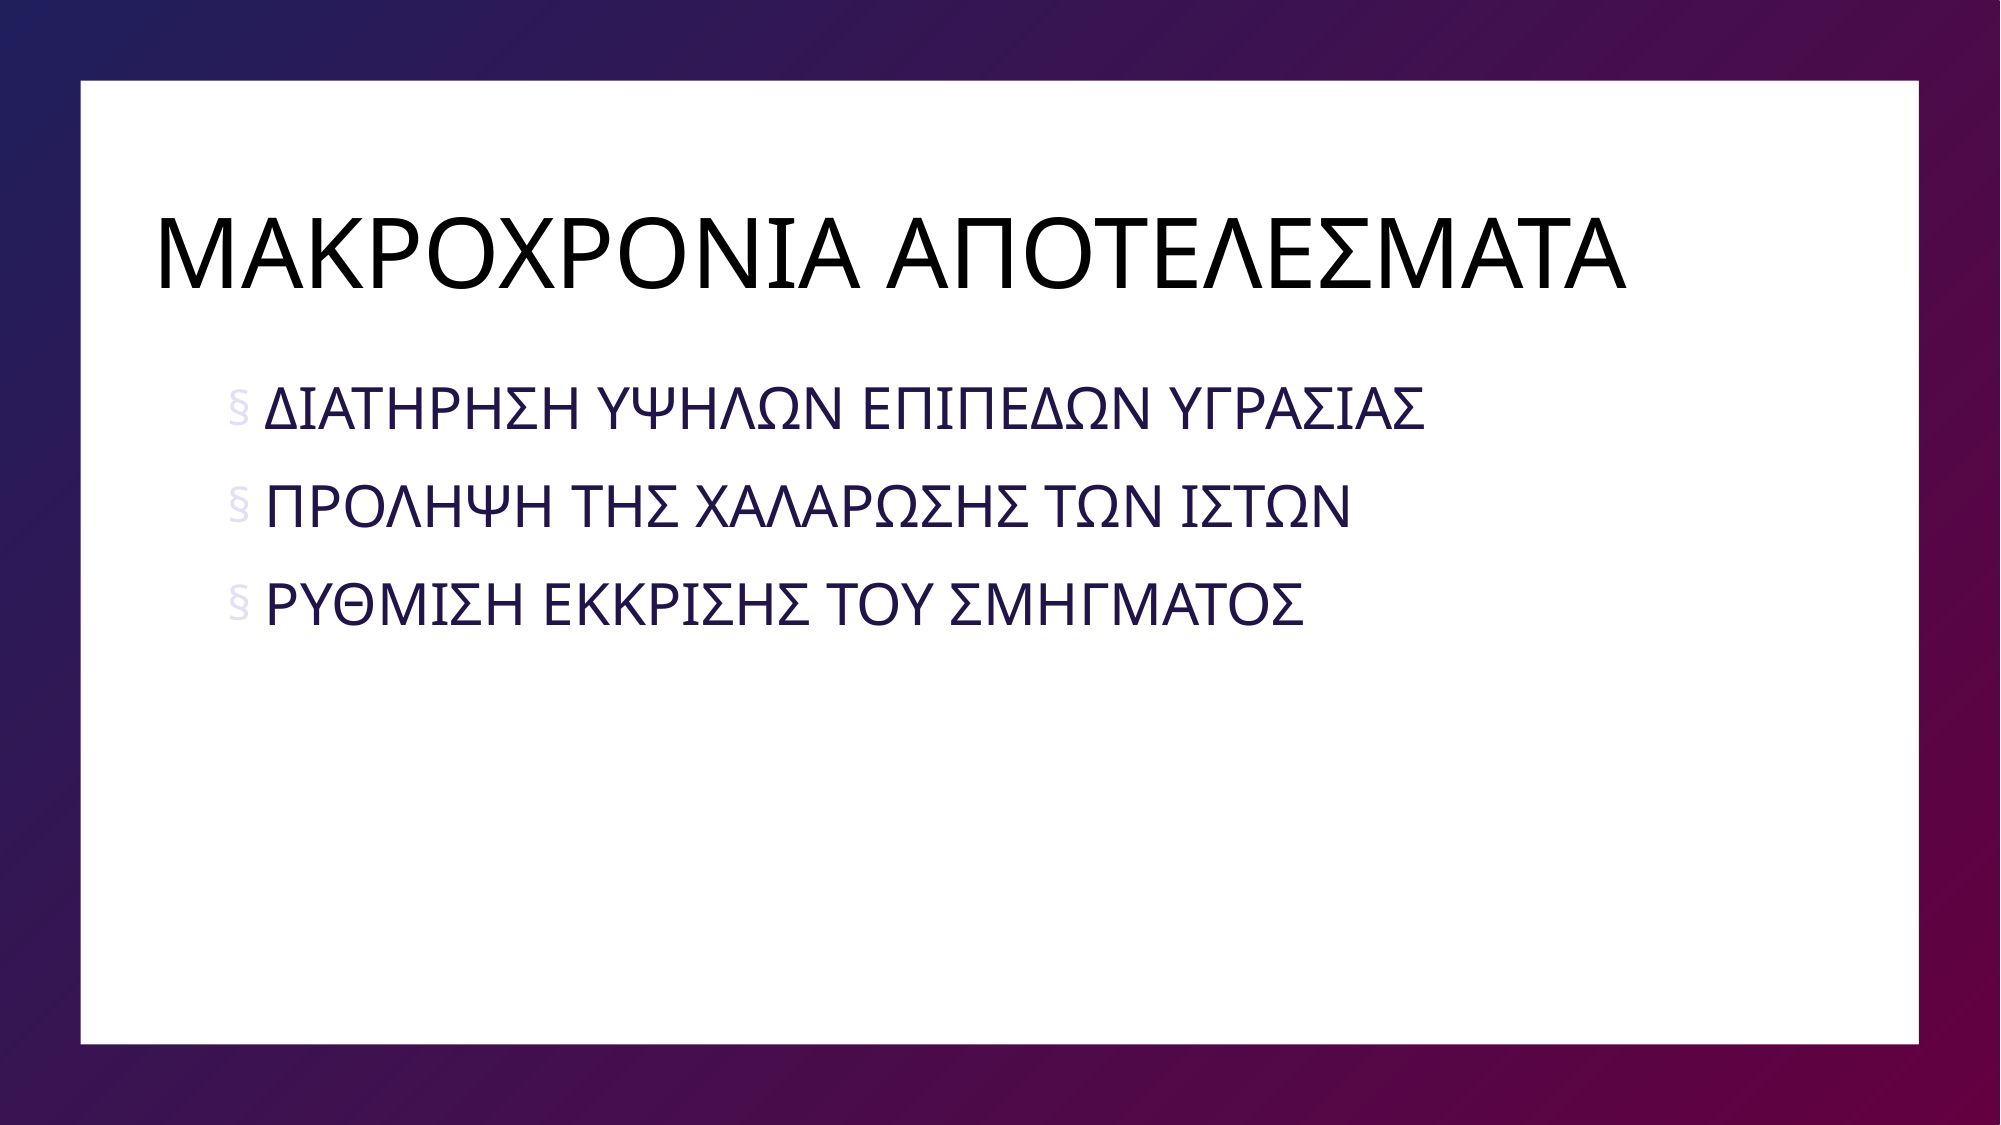

# ΜΑΚΡΟΧΡΟΝΙΑ ΑΠΟΤΕΛΕΣΜΑΤΑ
ΔΙΑΤΗΡΗΣΗ ΥΨΗΛΩΝ ΕΠΙΠΕΔΩΝ ΥΓΡΑΣΙΑΣ
ΠΡΟΛΗΨΗ ΤΗΣ ΧΑΛΑΡΩΣΗΣ ΤΩΝ ΙΣΤΩΝ
ΡΥΘΜΙΣΗ ΕΚΚΡΙΣΗΣ ΤΟΥ ΣΜΗΓΜΑΤΟΣ